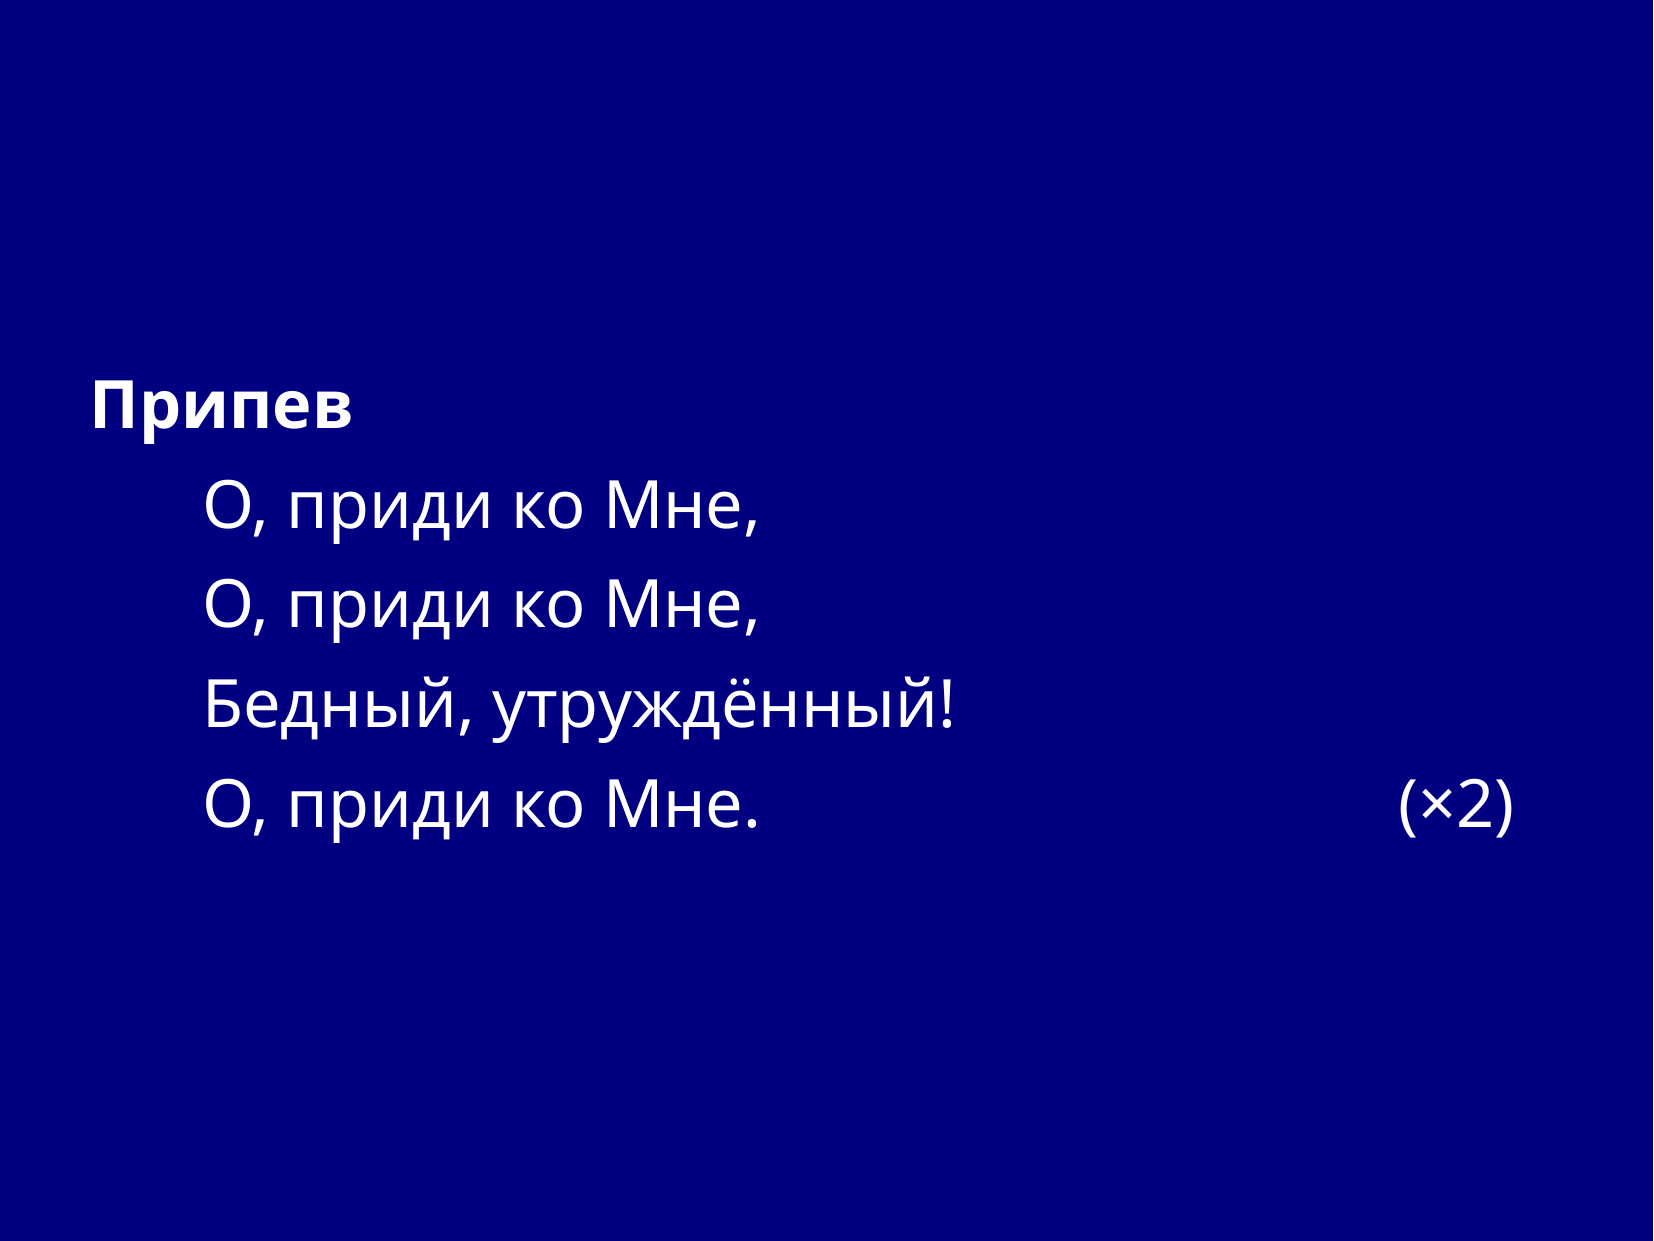

Припев
	О, приди ко Мне,
	О, приди ко Мне,
	Бедный, утруждённый!
	О, приди ко Мне.	(×2)